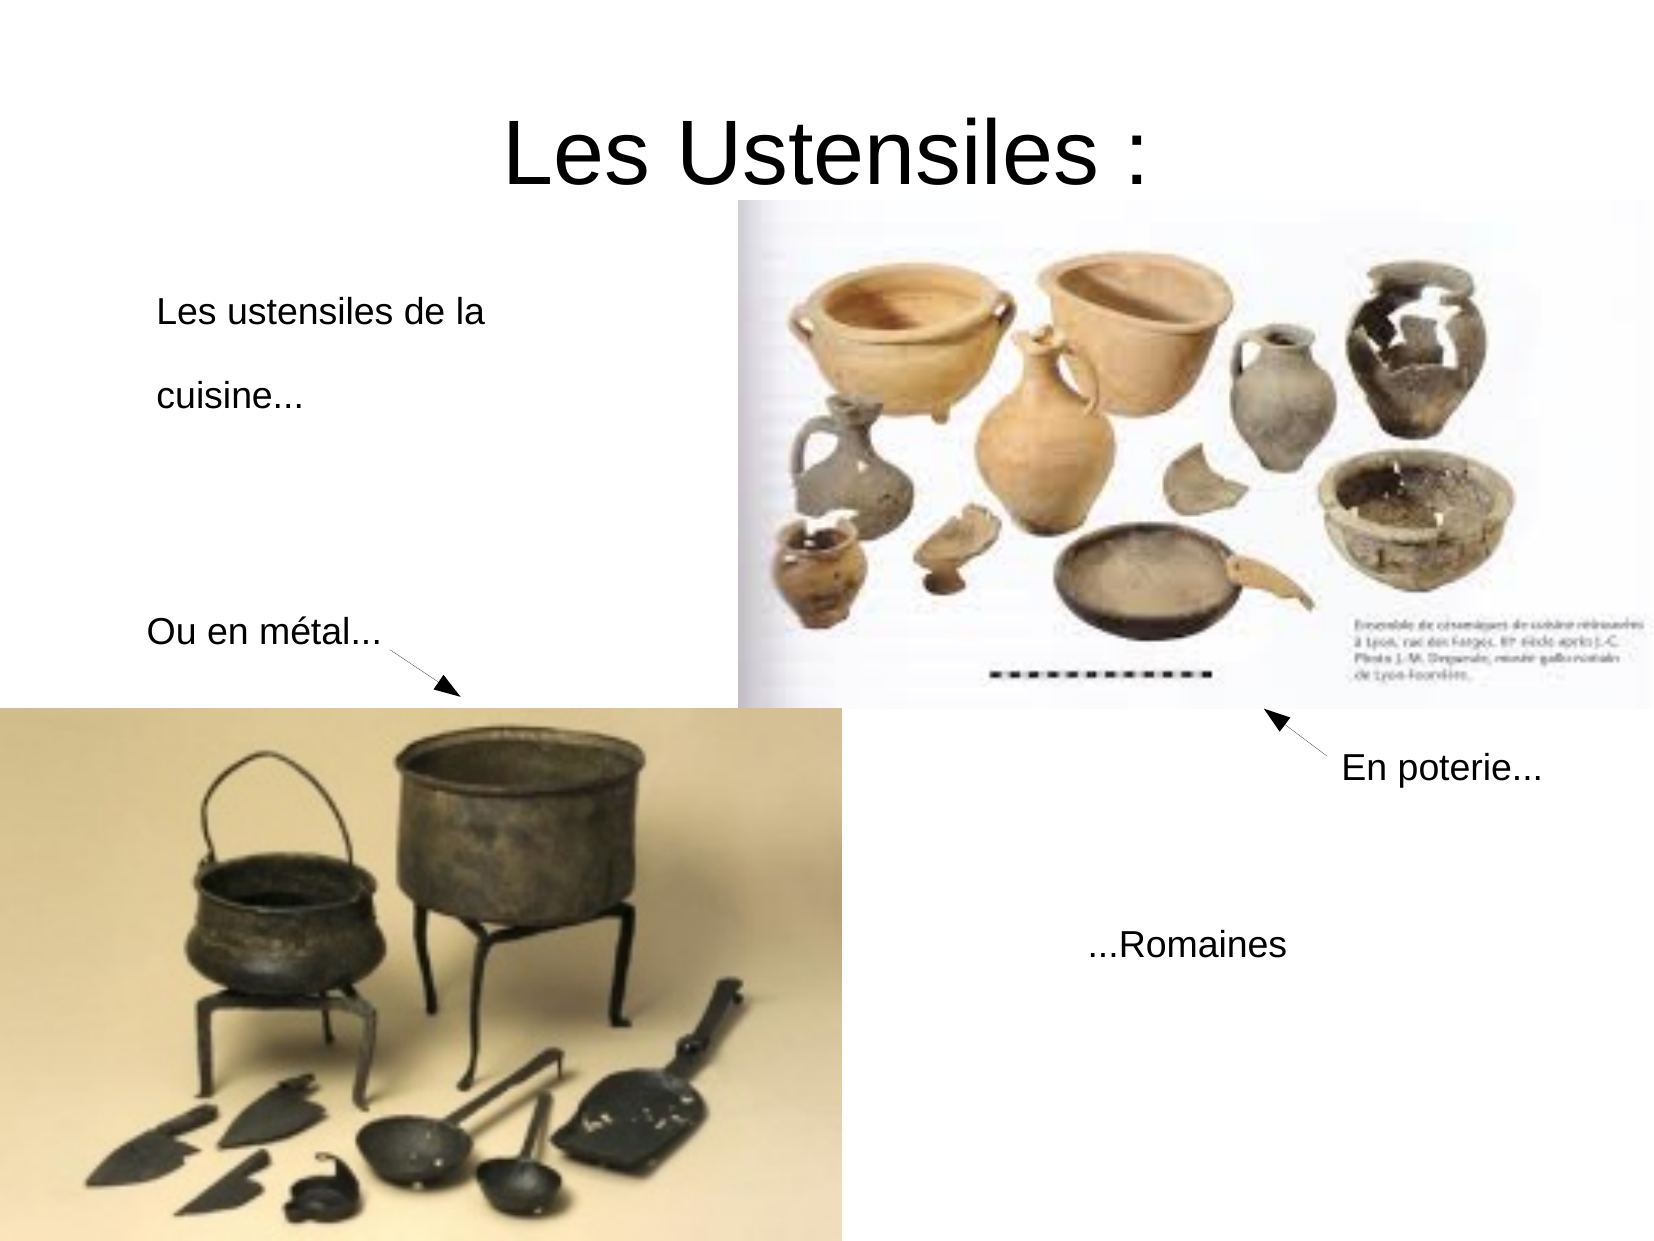

# Les Ustensiles :
Les ustensiles de la
cuisine...
Ou en métal...
En poterie...
...Romaines